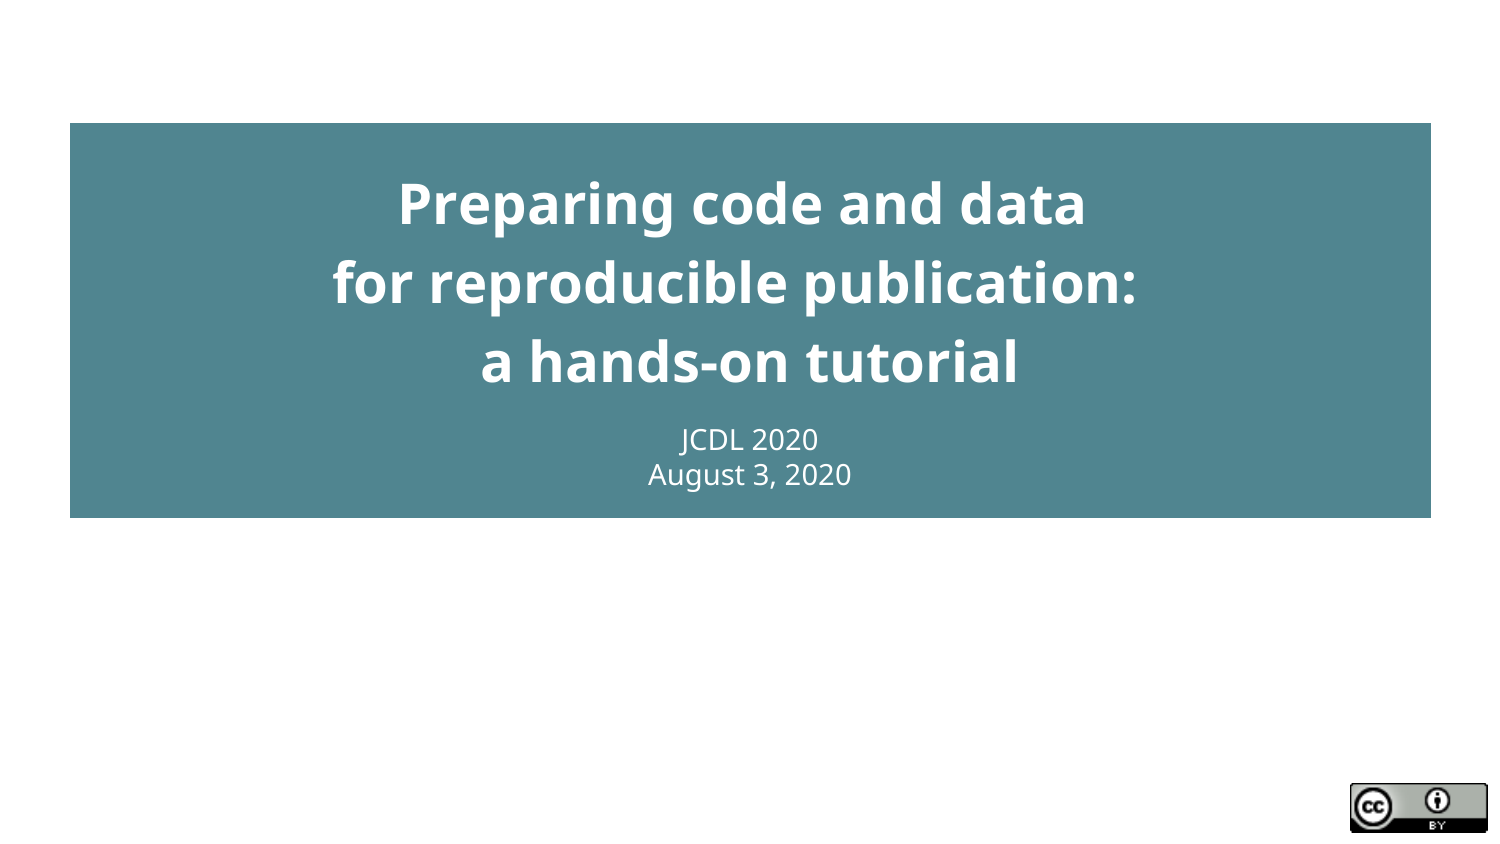

#
Preparing code and data
for reproducible publication:
a hands-on tutorial
JCDL 2020
August 3, 2020
William A. Ingram and Edward A. Fox
Virginia Tech
Blacksburg, VA 24061
USA
This work is licensed under a Creative Commons Attribution 4.0 International License.